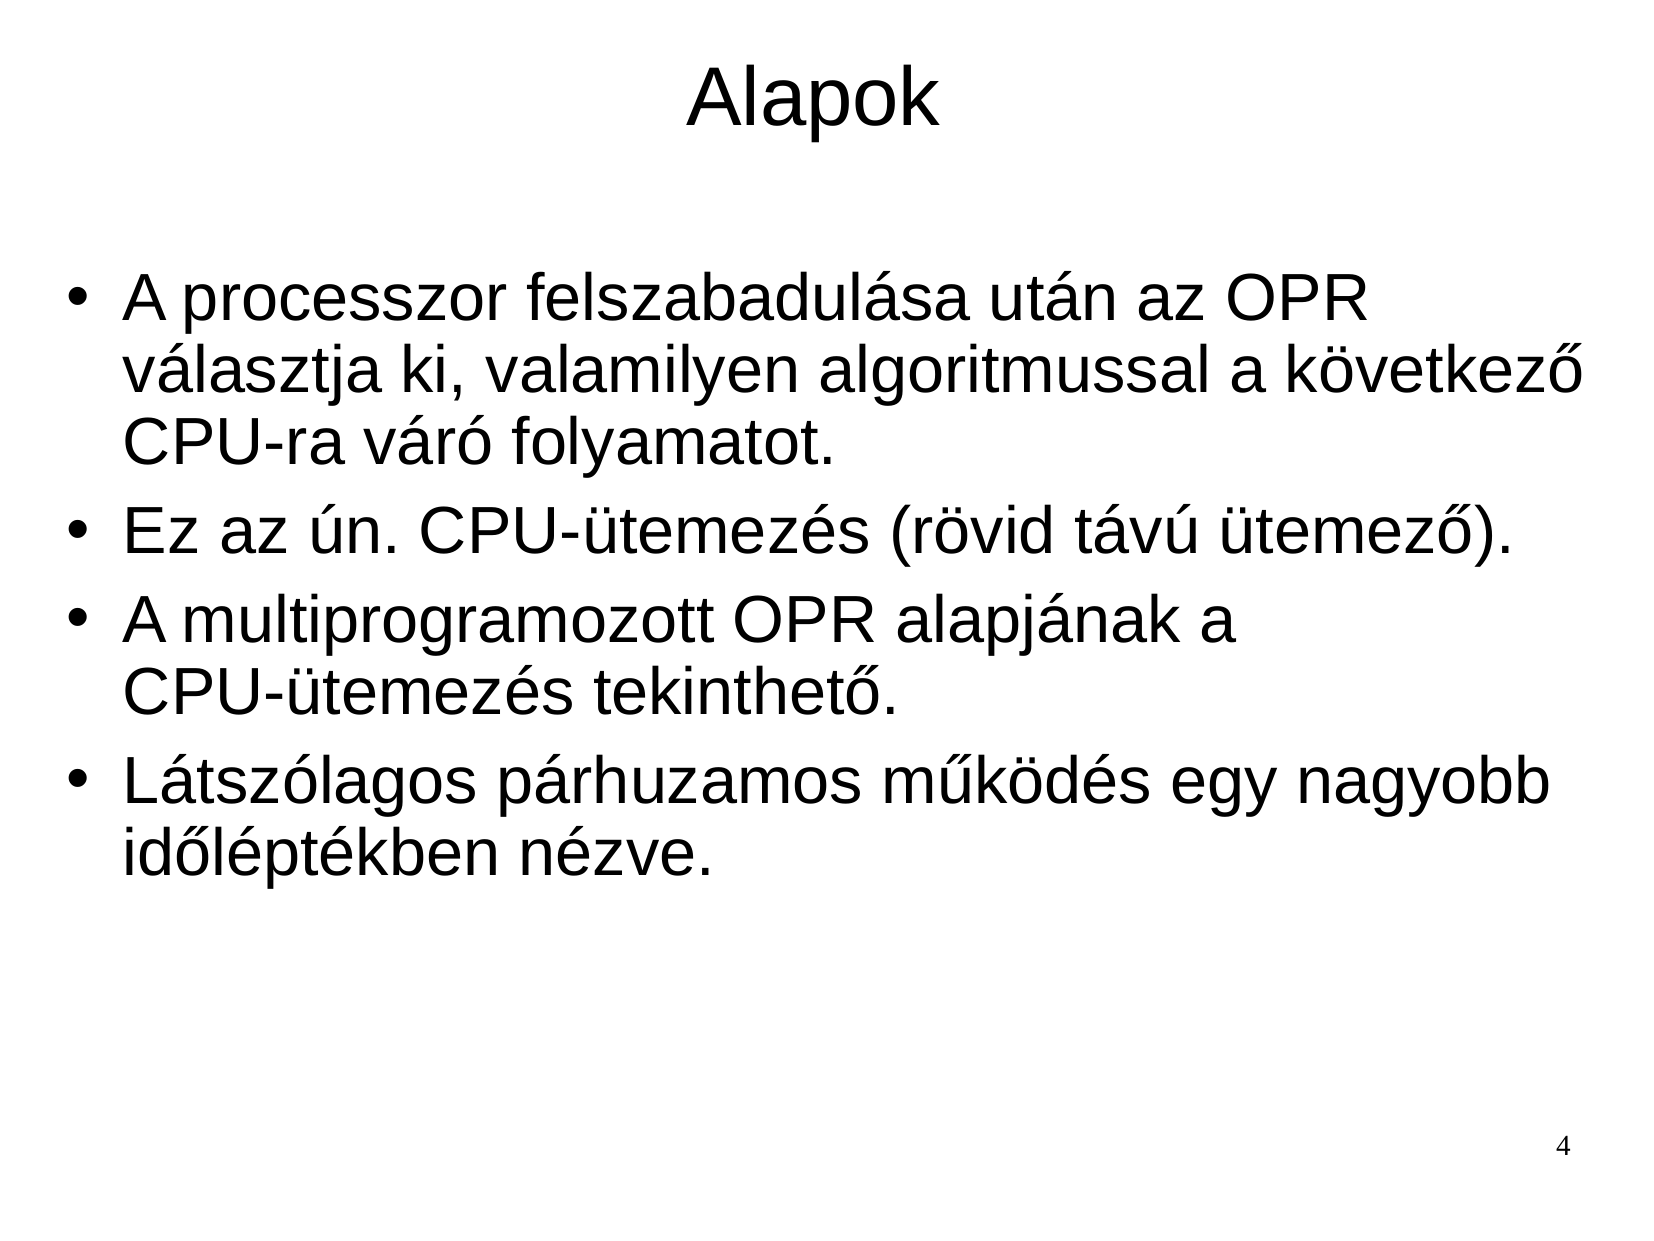

# Alapok
A processzor felszabadulása után az OPR választja ki, valamilyen algoritmussal a következő CPU-ra váró folyamatot.
Ez az ún. CPU-ütemezés (rövid távú ütemező).
A multiprogramozott OPR alapjának a
CPU-ütemezés tekinthető.
Látszólagos párhuzamos működés egy nagyobb időléptékben nézve.
4